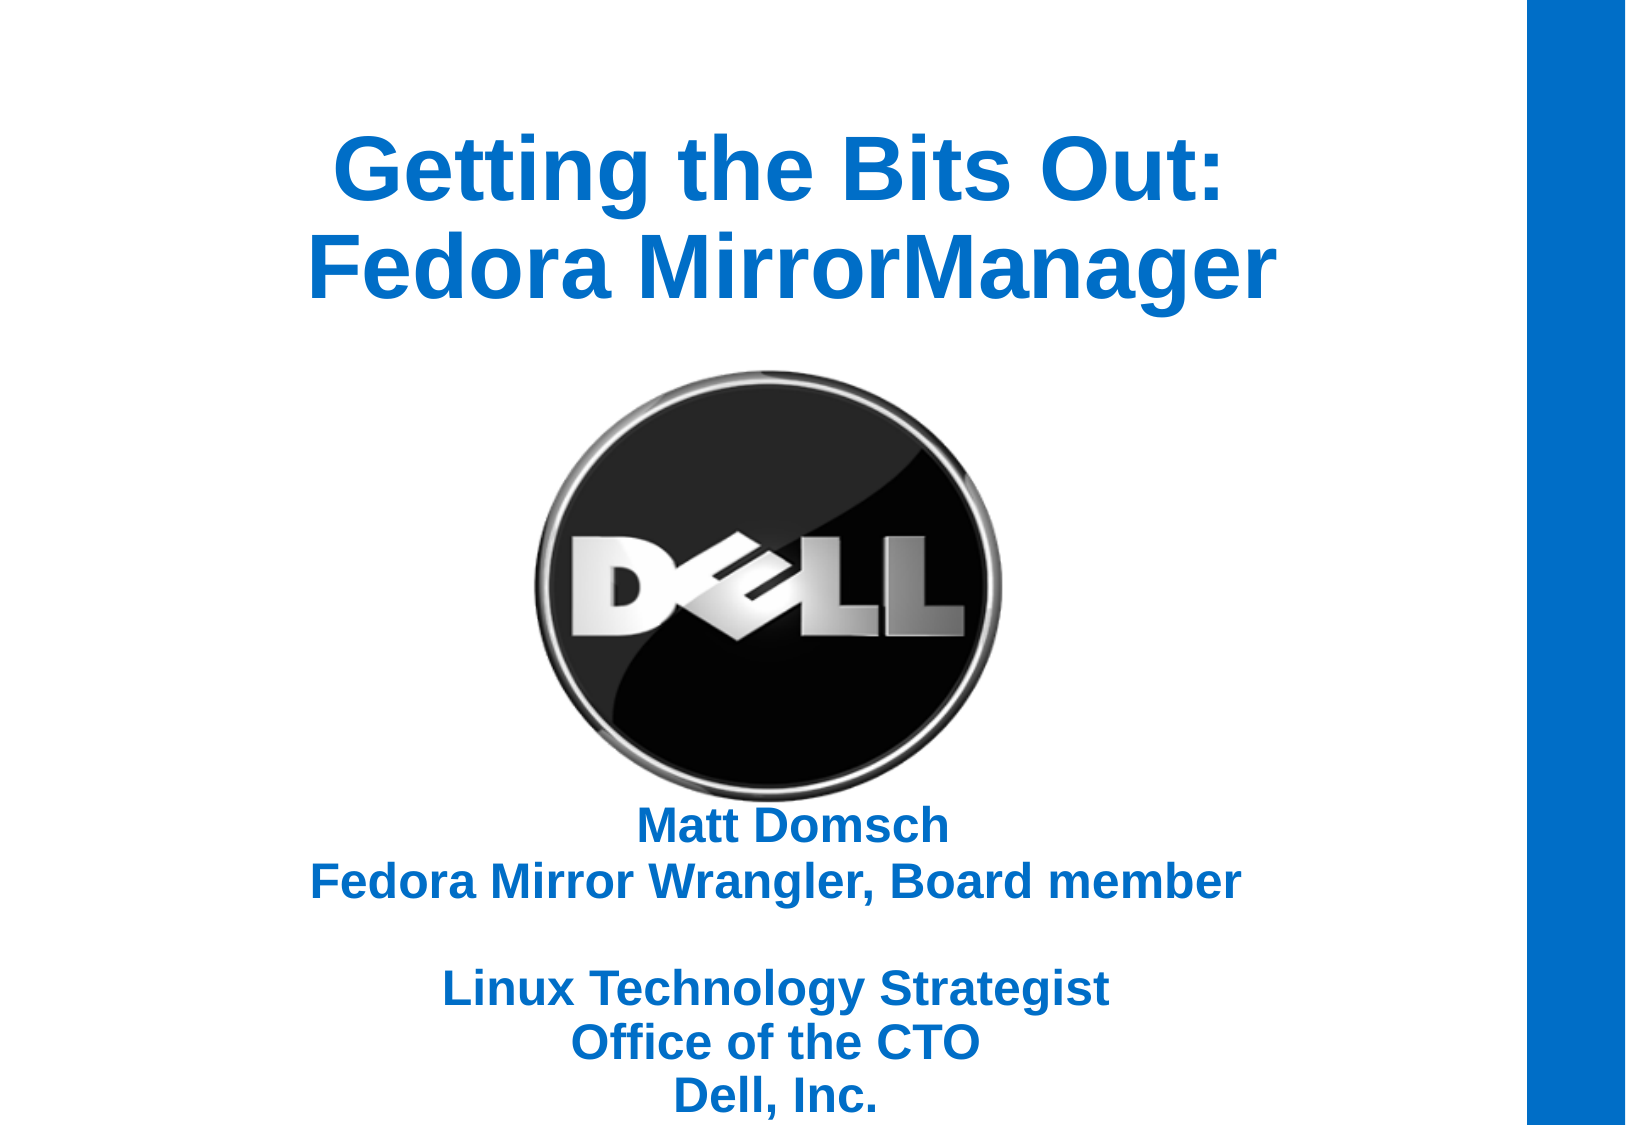

# Getting the Bits Out: Fedora MirrorManager
 Matt Domsch
Fedora Mirror Wrangler, Board member
Linux Technology Strategist
Office of the CTO
Dell, Inc.